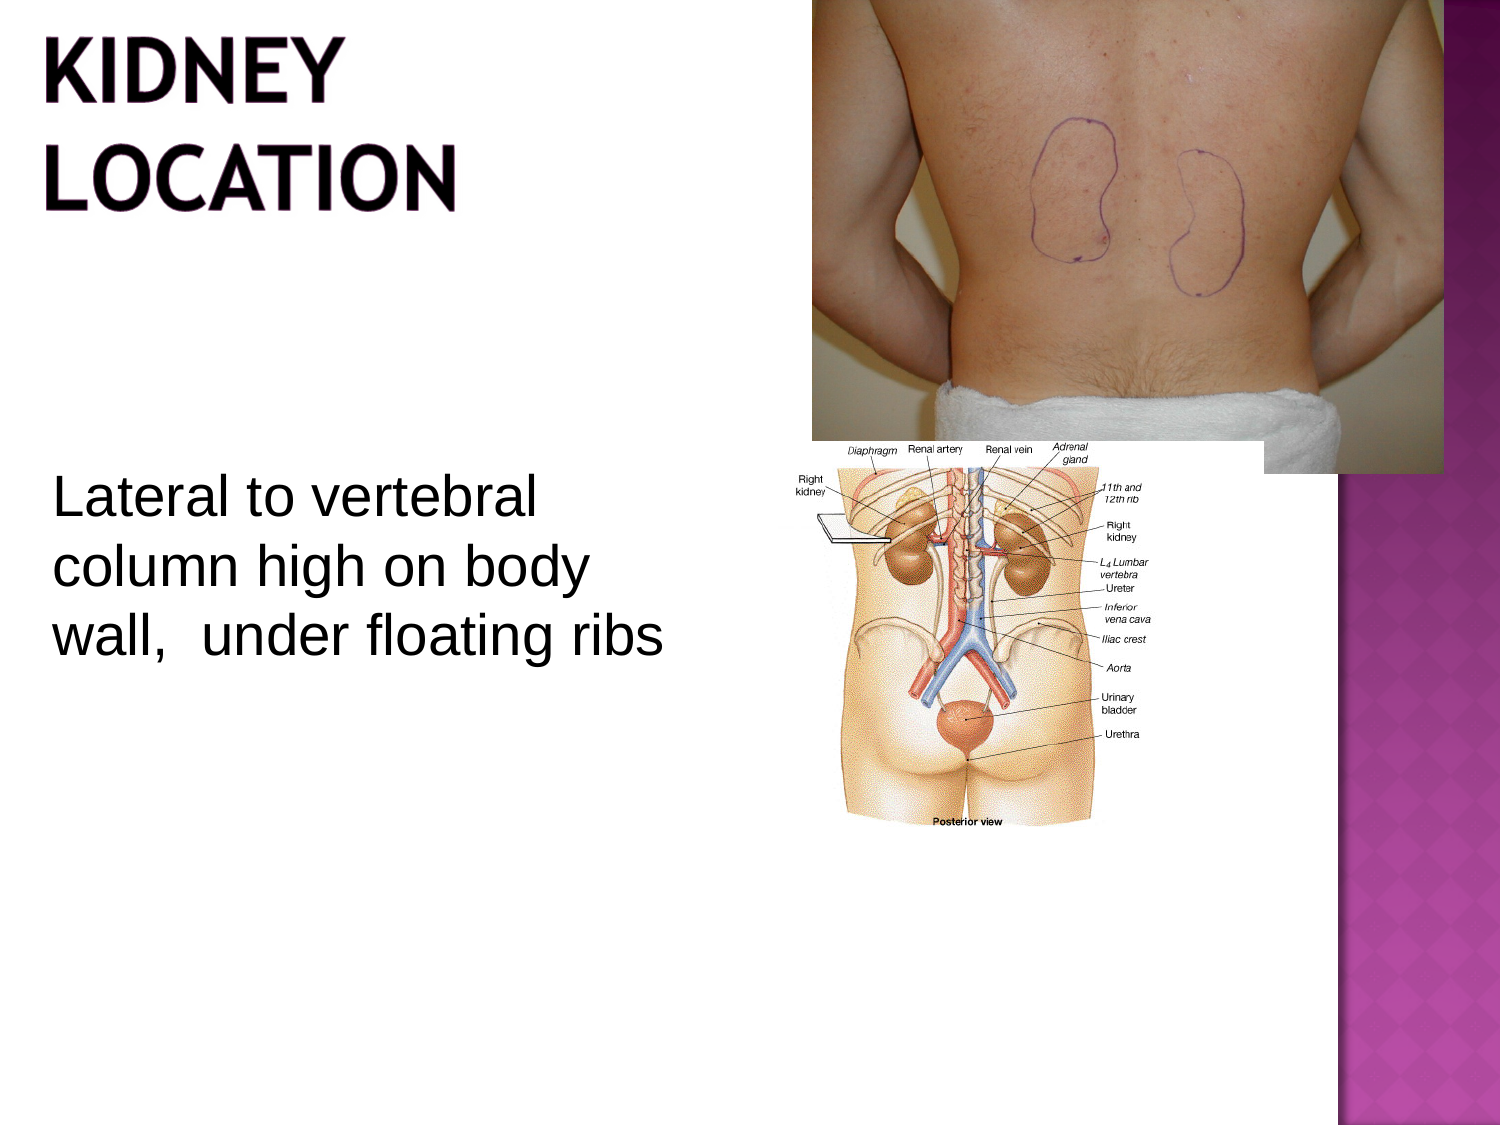

Lateral to vertebral column high on body wall, under floating ribs